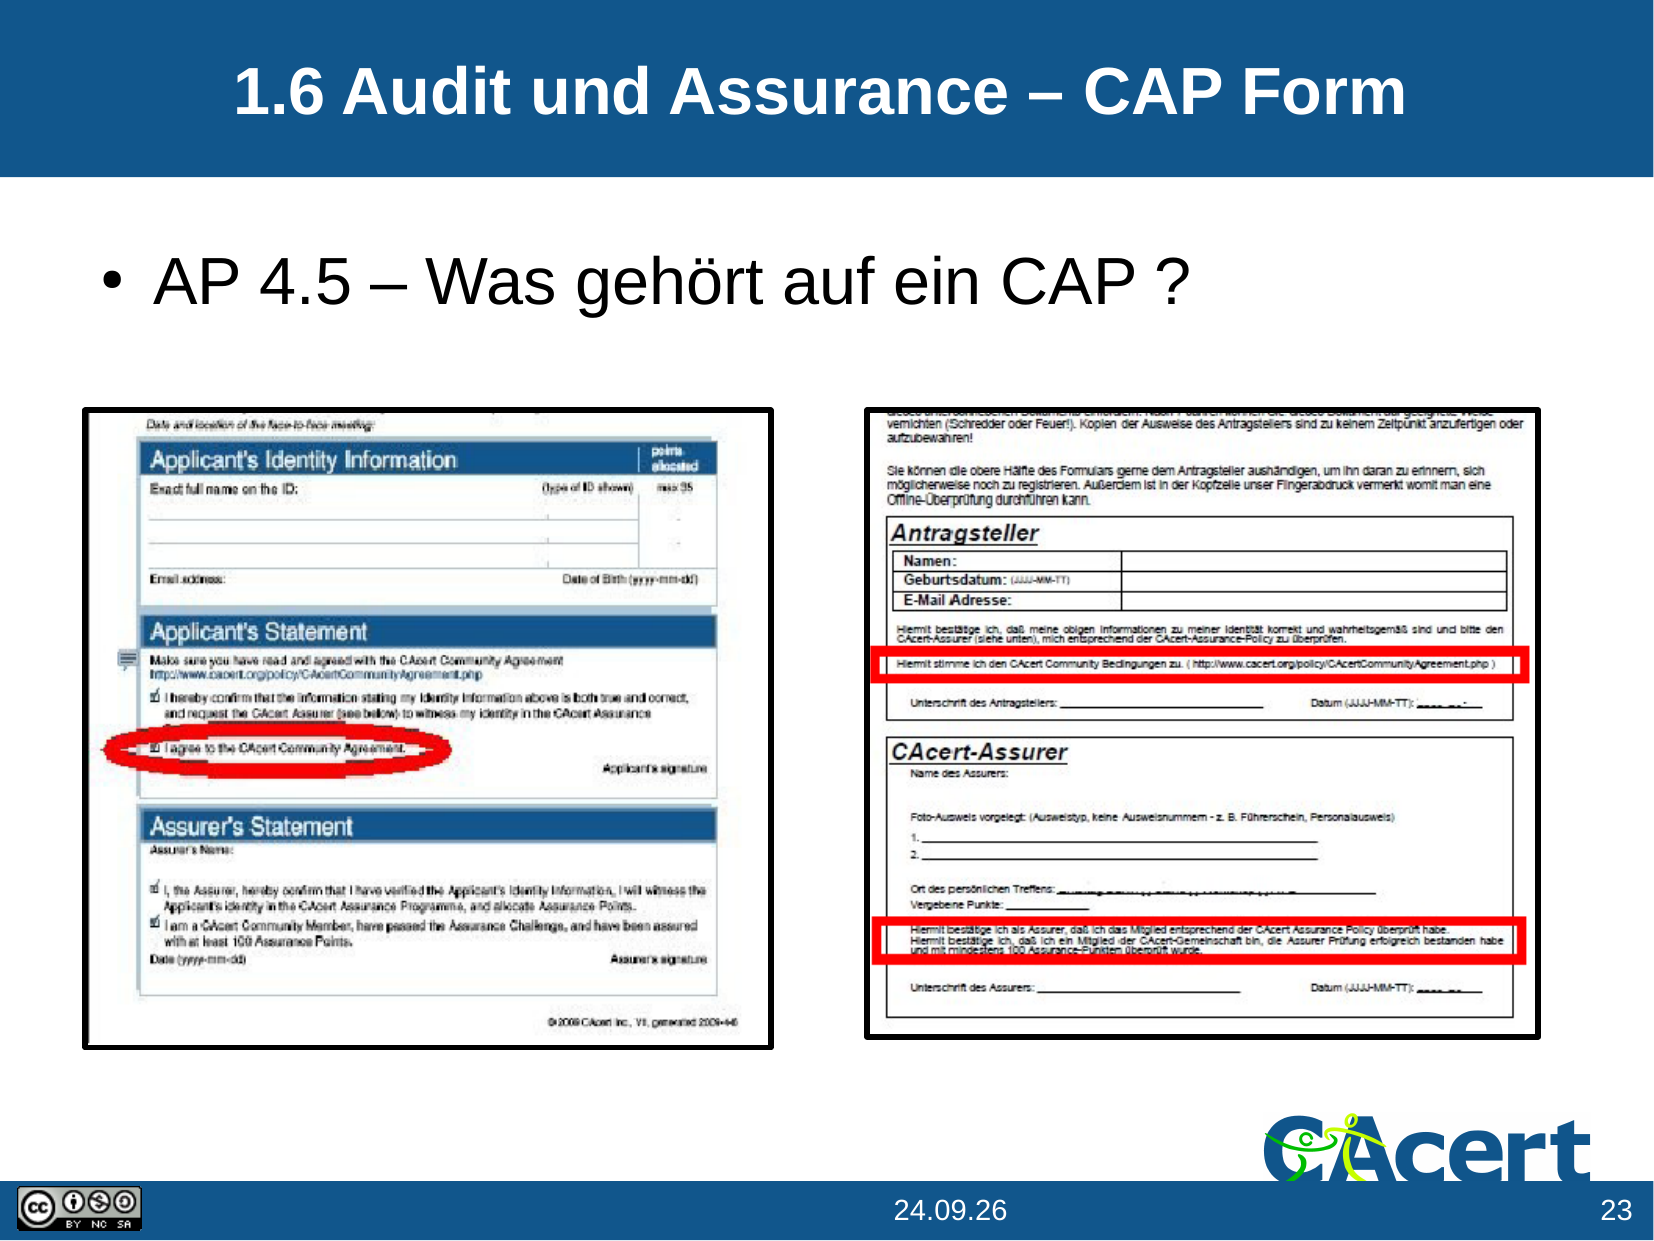

# 1.6 Audit und Assurance – CAP Form
AP 4.5 – Was gehört auf ein CAP ?